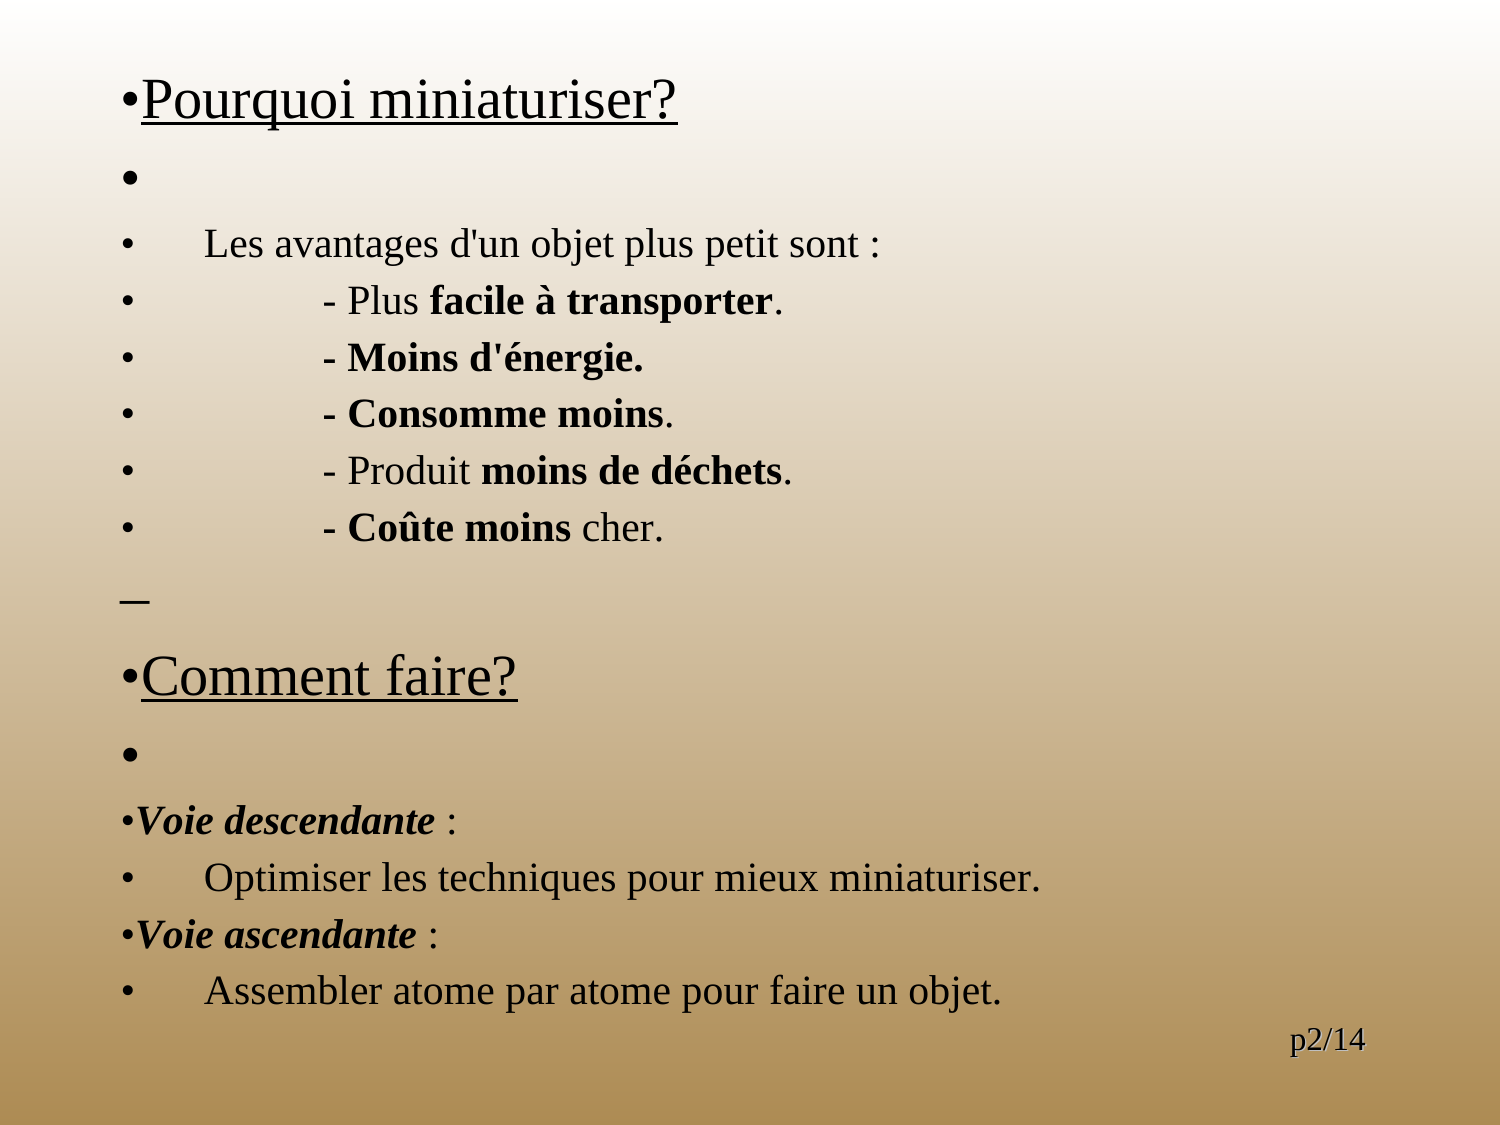

Pourquoi miniaturiser?
	Les avantages d'un objet plus petit sont :
		- Plus facile à transporter.
		- Moins d'énergie.
		- Consomme moins.
		- Produit moins de déchets.
		- Coûte moins cher.
Comment faire?
Voie descendante :
	Optimiser les techniques pour mieux miniaturiser.
Voie ascendante :
	Assembler atome par atome pour faire un objet.
p2/14